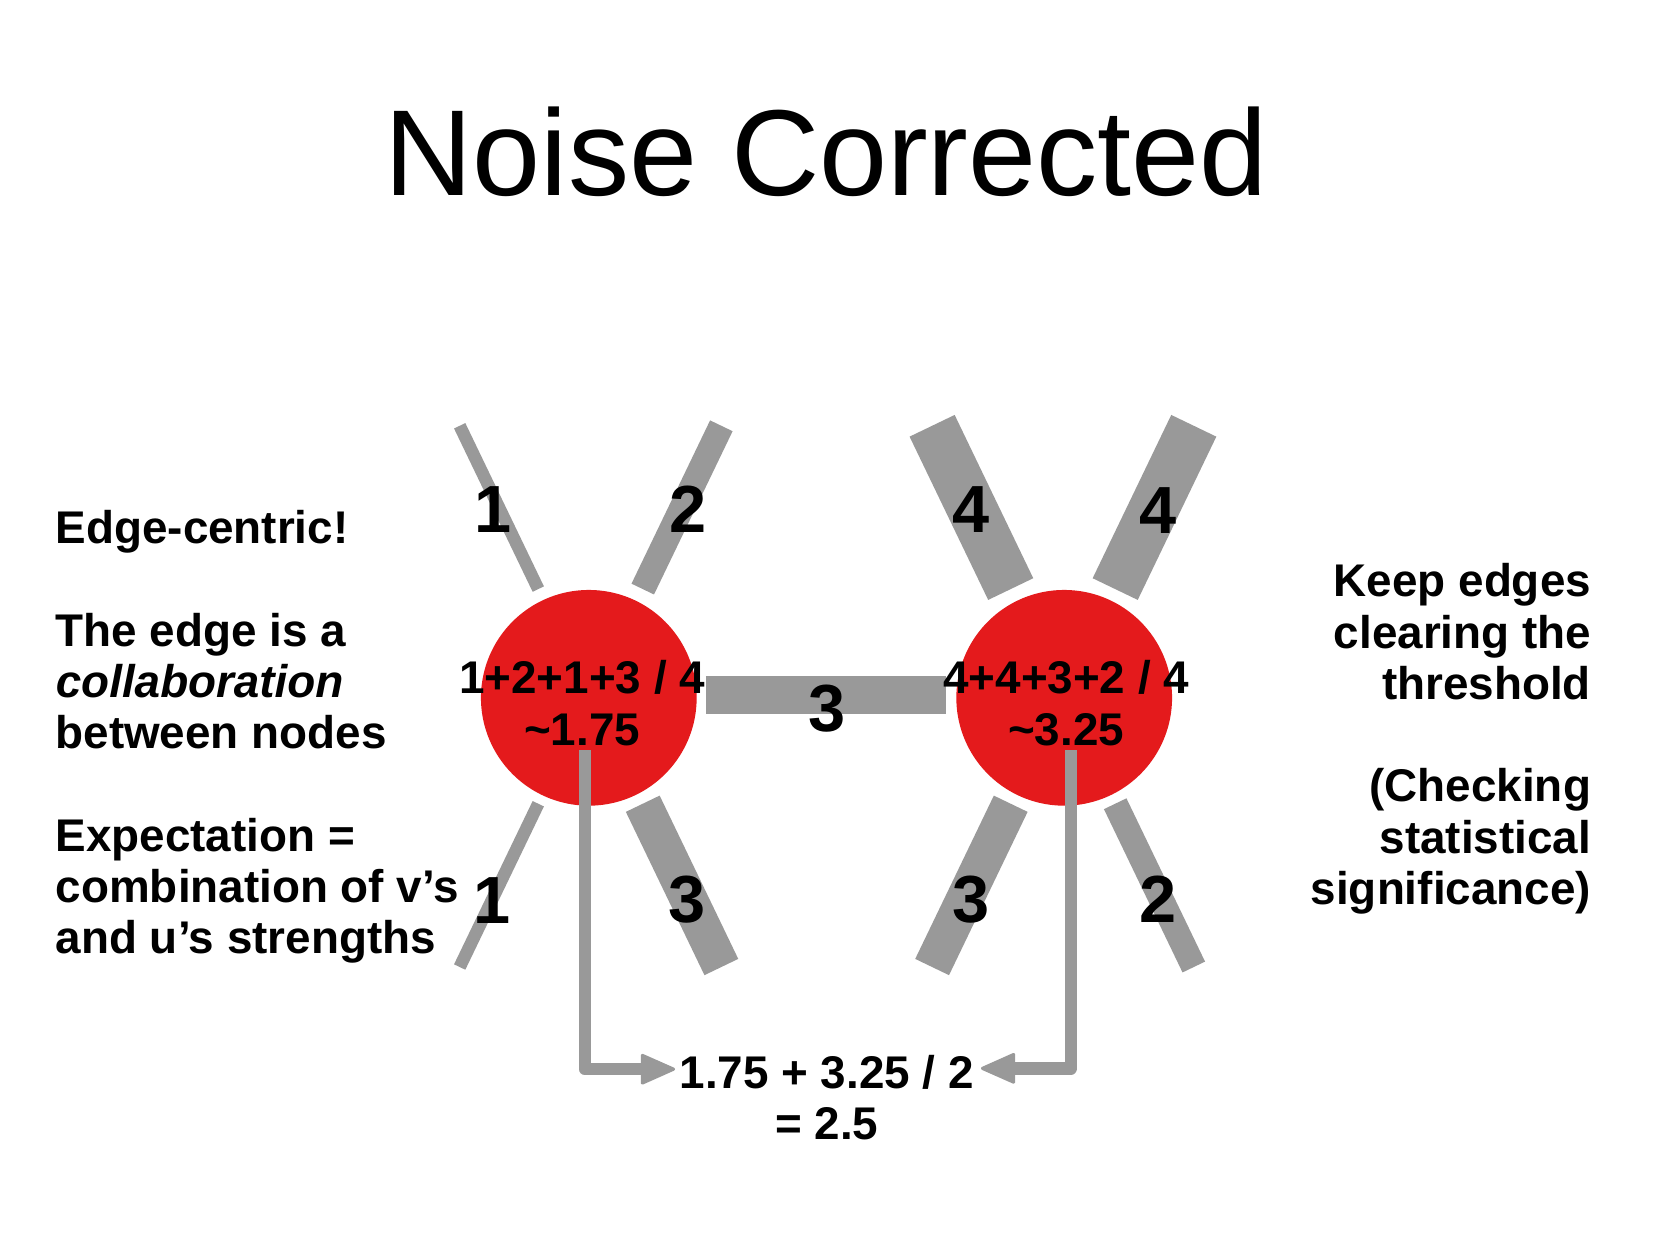

# Noise Corrected
1
2
4
4
Edge-centric!
The edge is a collaboration between nodes
Expectation = combination of v’s and u’s strengths
Keep edges clearing the threshold
(Checking statistical significance)
1+2+1+3 / 4
~1.75
4+4+3+2 / 4
~3.25
3
1.75 + 3.25 / 2
= 2.5
2
3
3
1